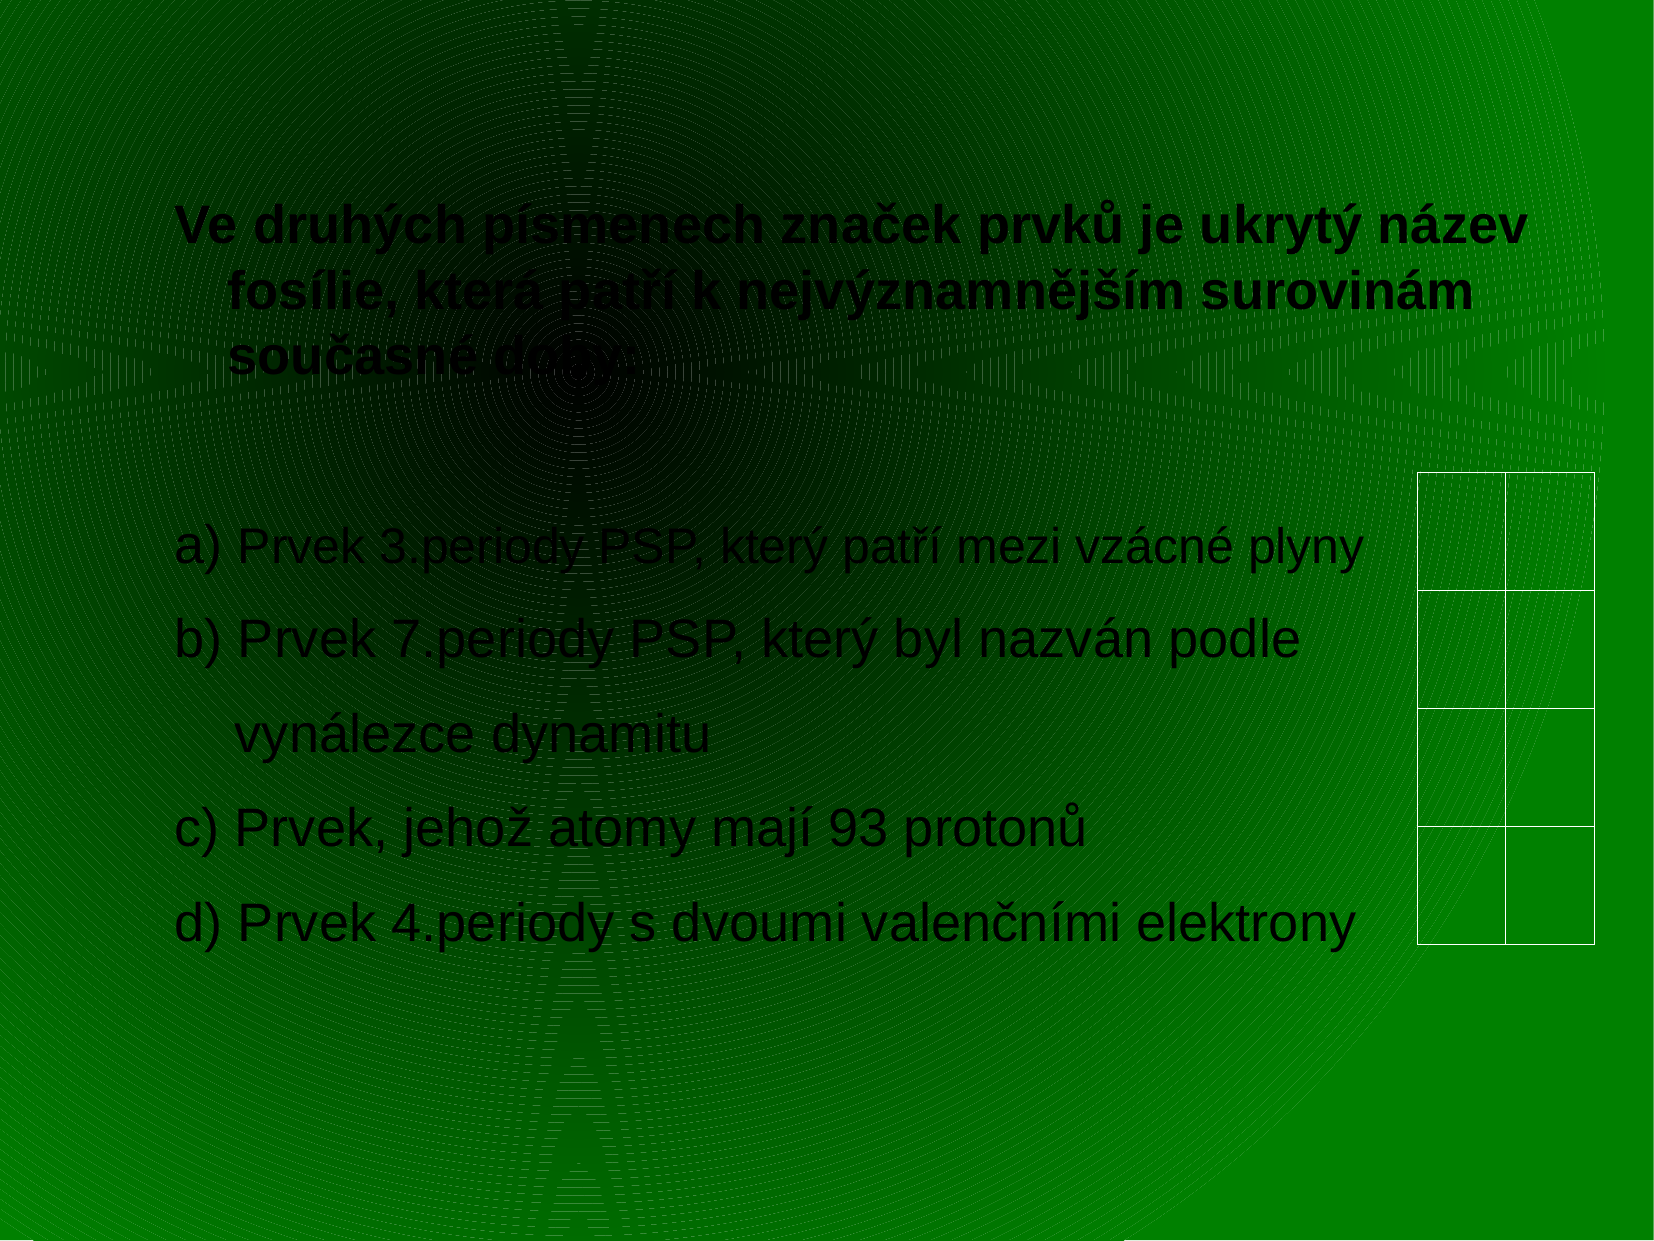

# Ve druhých písmenech značek prvků je ukrytý název fosílie, která patří k nejvýznamnějším surovinám současné doby:
a) Prvek 3.periody PSP, který patří mezi vzácné plyny
b) Prvek 7.periody PSP, který byl nazván podle
 vynálezce dynamitu
c) Prvek, jehož atomy mají 93 protonů
d) Prvek 4.periody s dvoumi valenčními elektrony